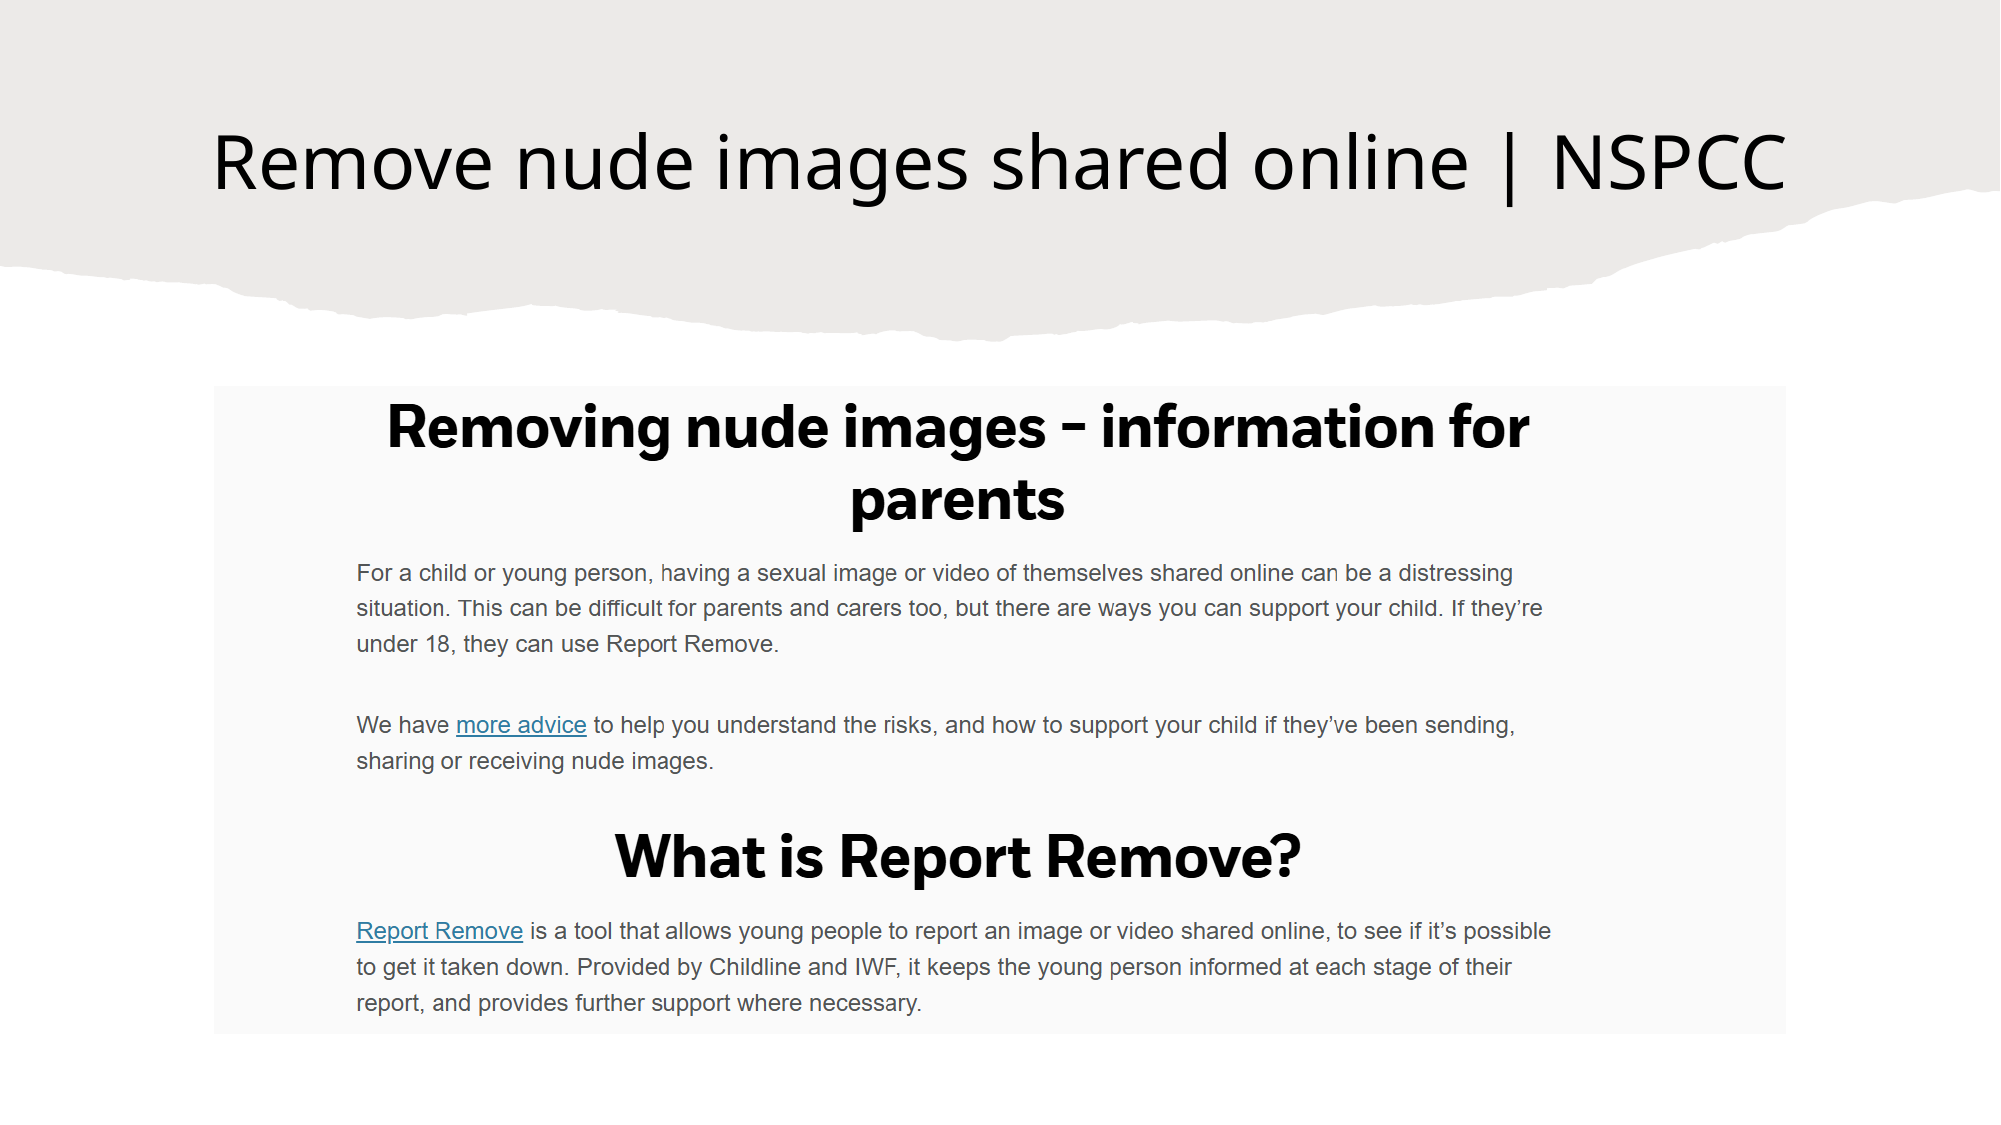

# Remove nude images shared online | NSPCC